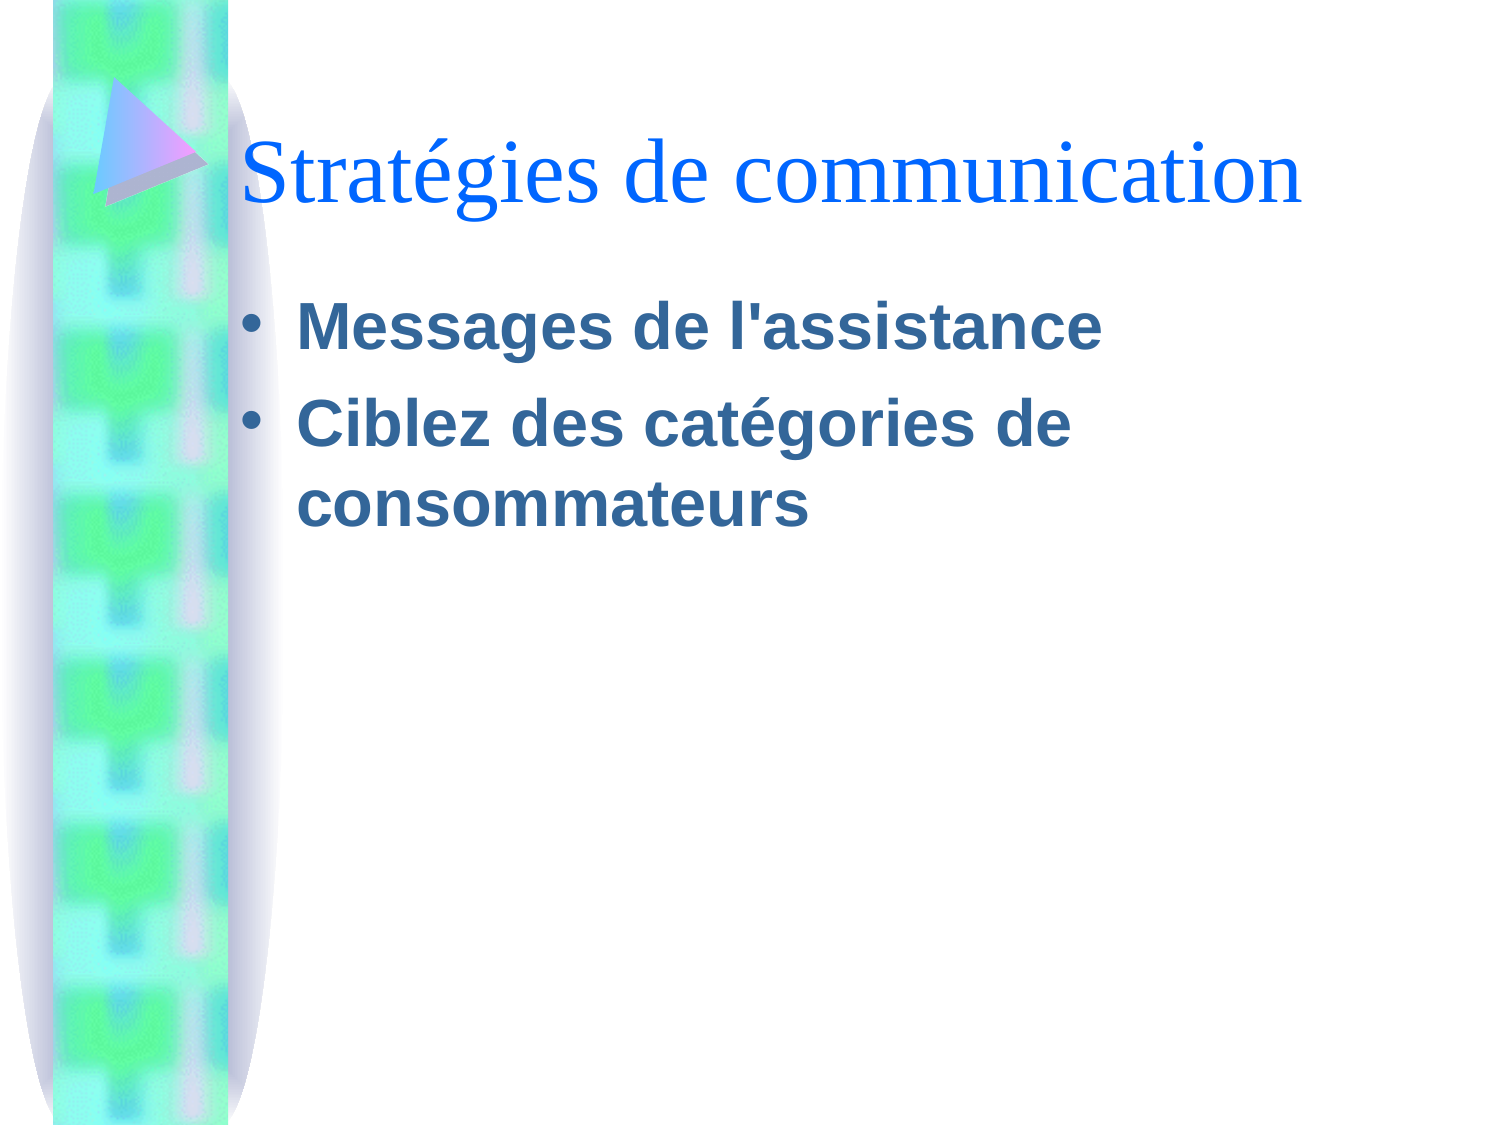

# Stratégies de communication
Messages de l'assistance
Ciblez des catégories de consommateurs